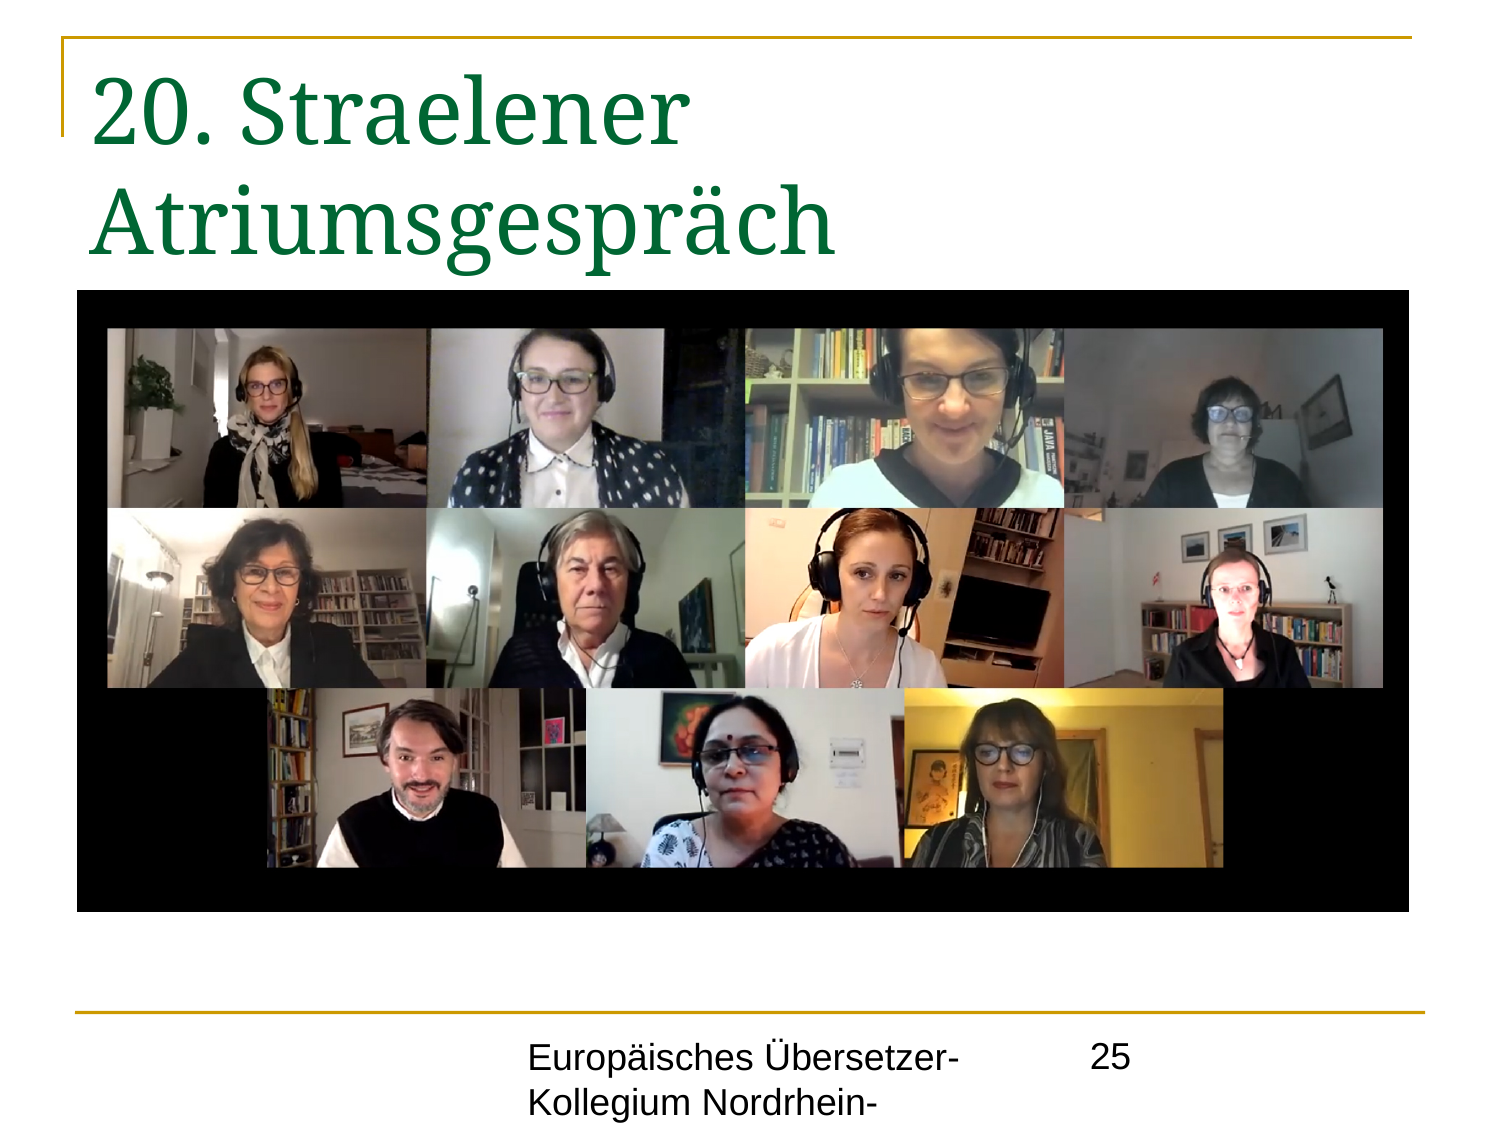

# 20. Straelener Atriumsgespräch mit Saša Stanišić
Europäisches Übersetzer-Kollegium Nordrhein-Westfalen in Straelen